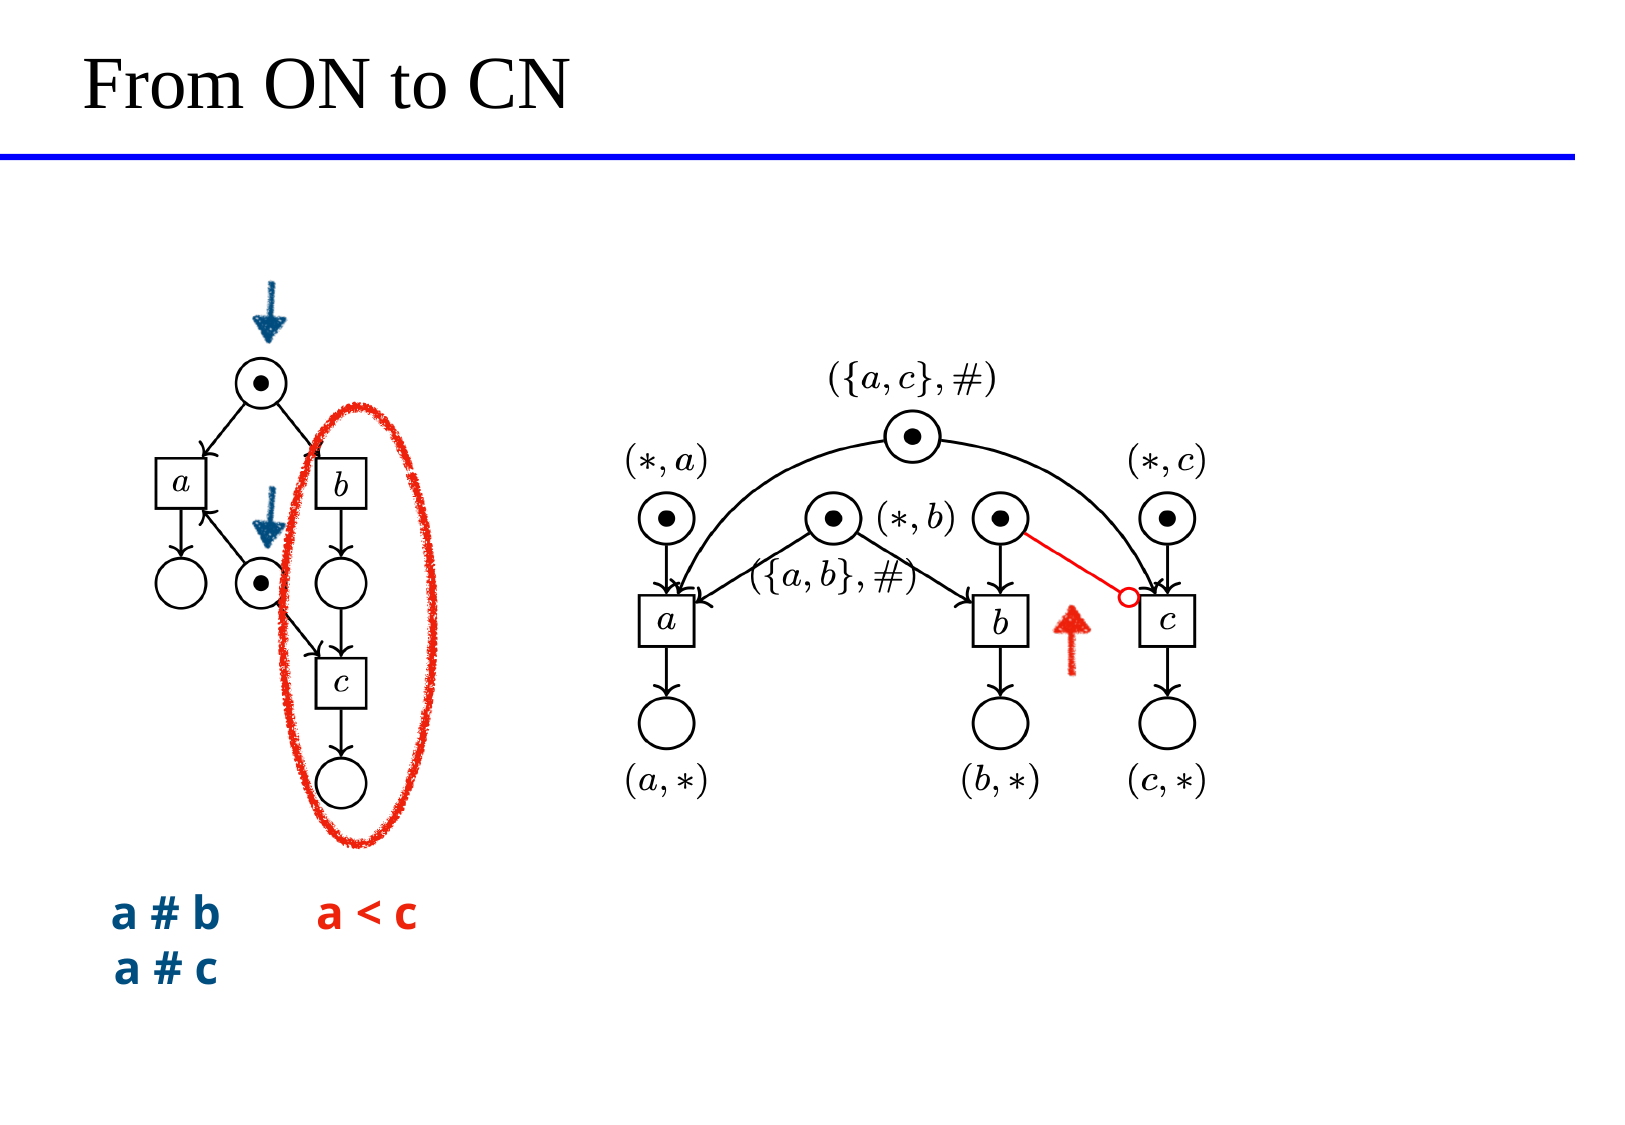

# From ON to CN
a # b
a # c
a < c